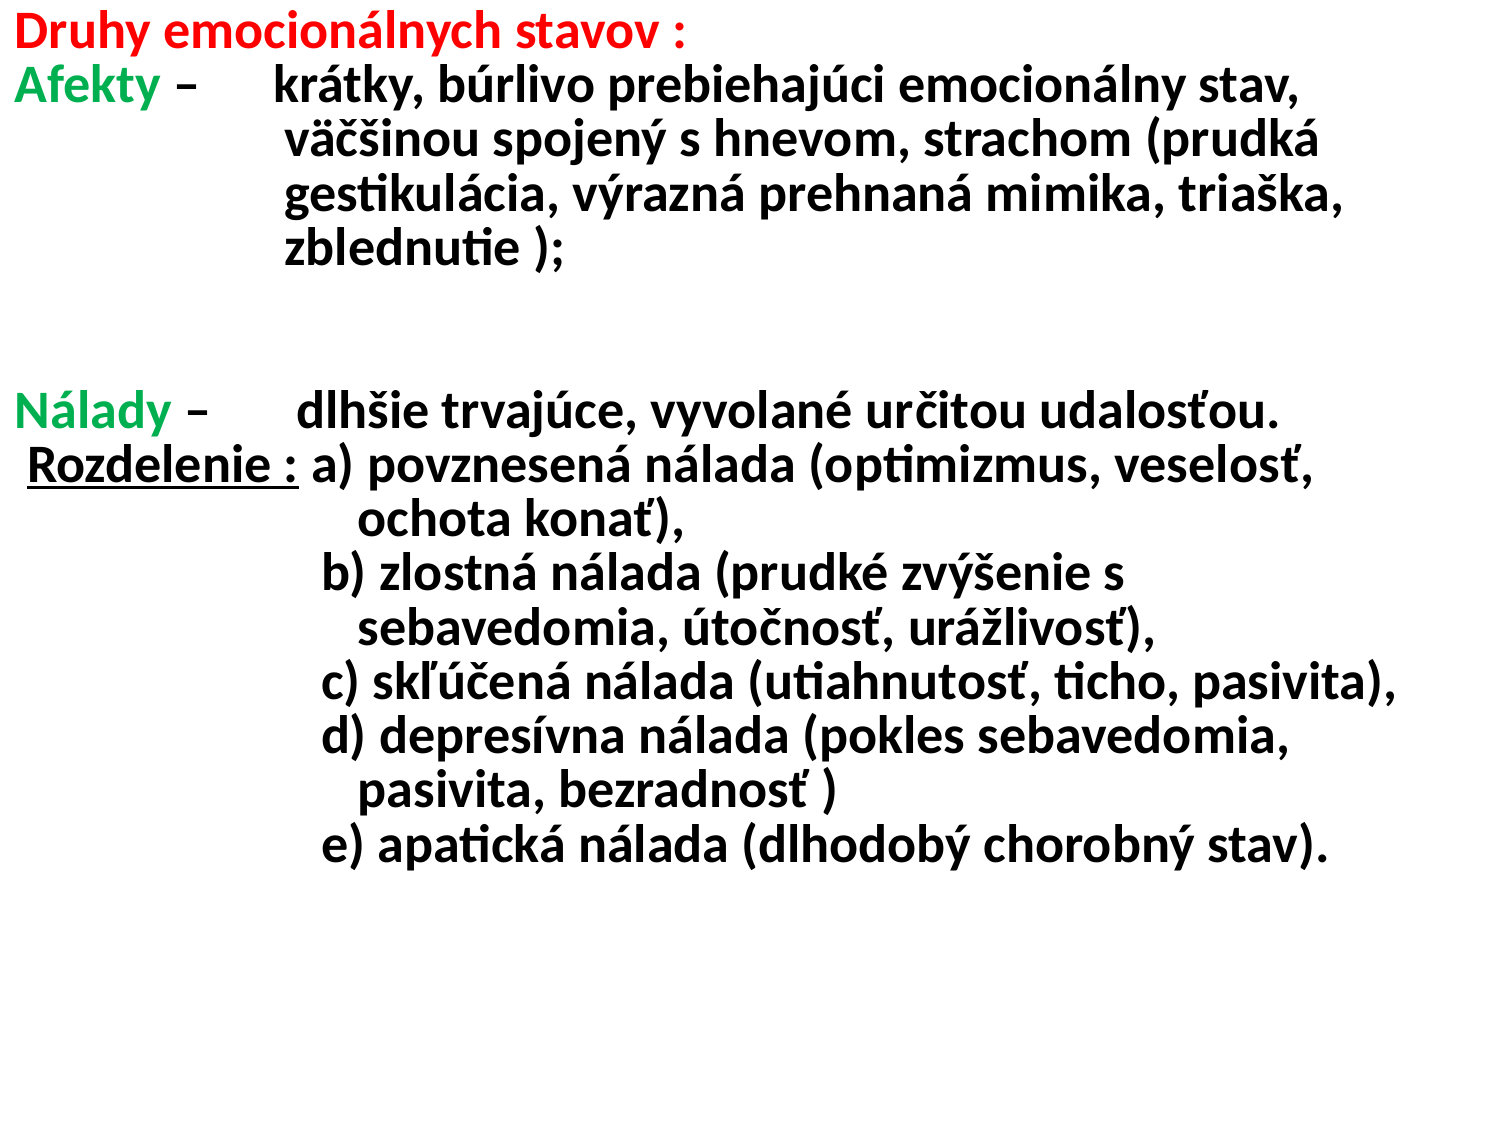

Druhy emocionálnych stavov :
Afekty – krátky, búrlivo prebiehajúci emocionálny stav,
 väčšinou spojený s hnevom, strachom (prudká
 gestikulácia, výrazná prehnaná mimika, triaška,
 zblednutie );
Nálady – dlhšie trvajúce, vyvolané určitou udalosťou.
 Rozdelenie : a) povznesená nálada (optimizmus, veselosť,
 ochota konať),
 b) zlostná nálada (prudké zvýšenie s
 sebavedomia, útočnosť, urážlivosť),
 c) skľúčená nálada (utiahnutosť, ticho, pasivita),
 d) depresívna nálada (pokles sebavedomia,
 pasivita, bezradnosť )
 e) apatická nálada (dlhodobý chorobný stav).